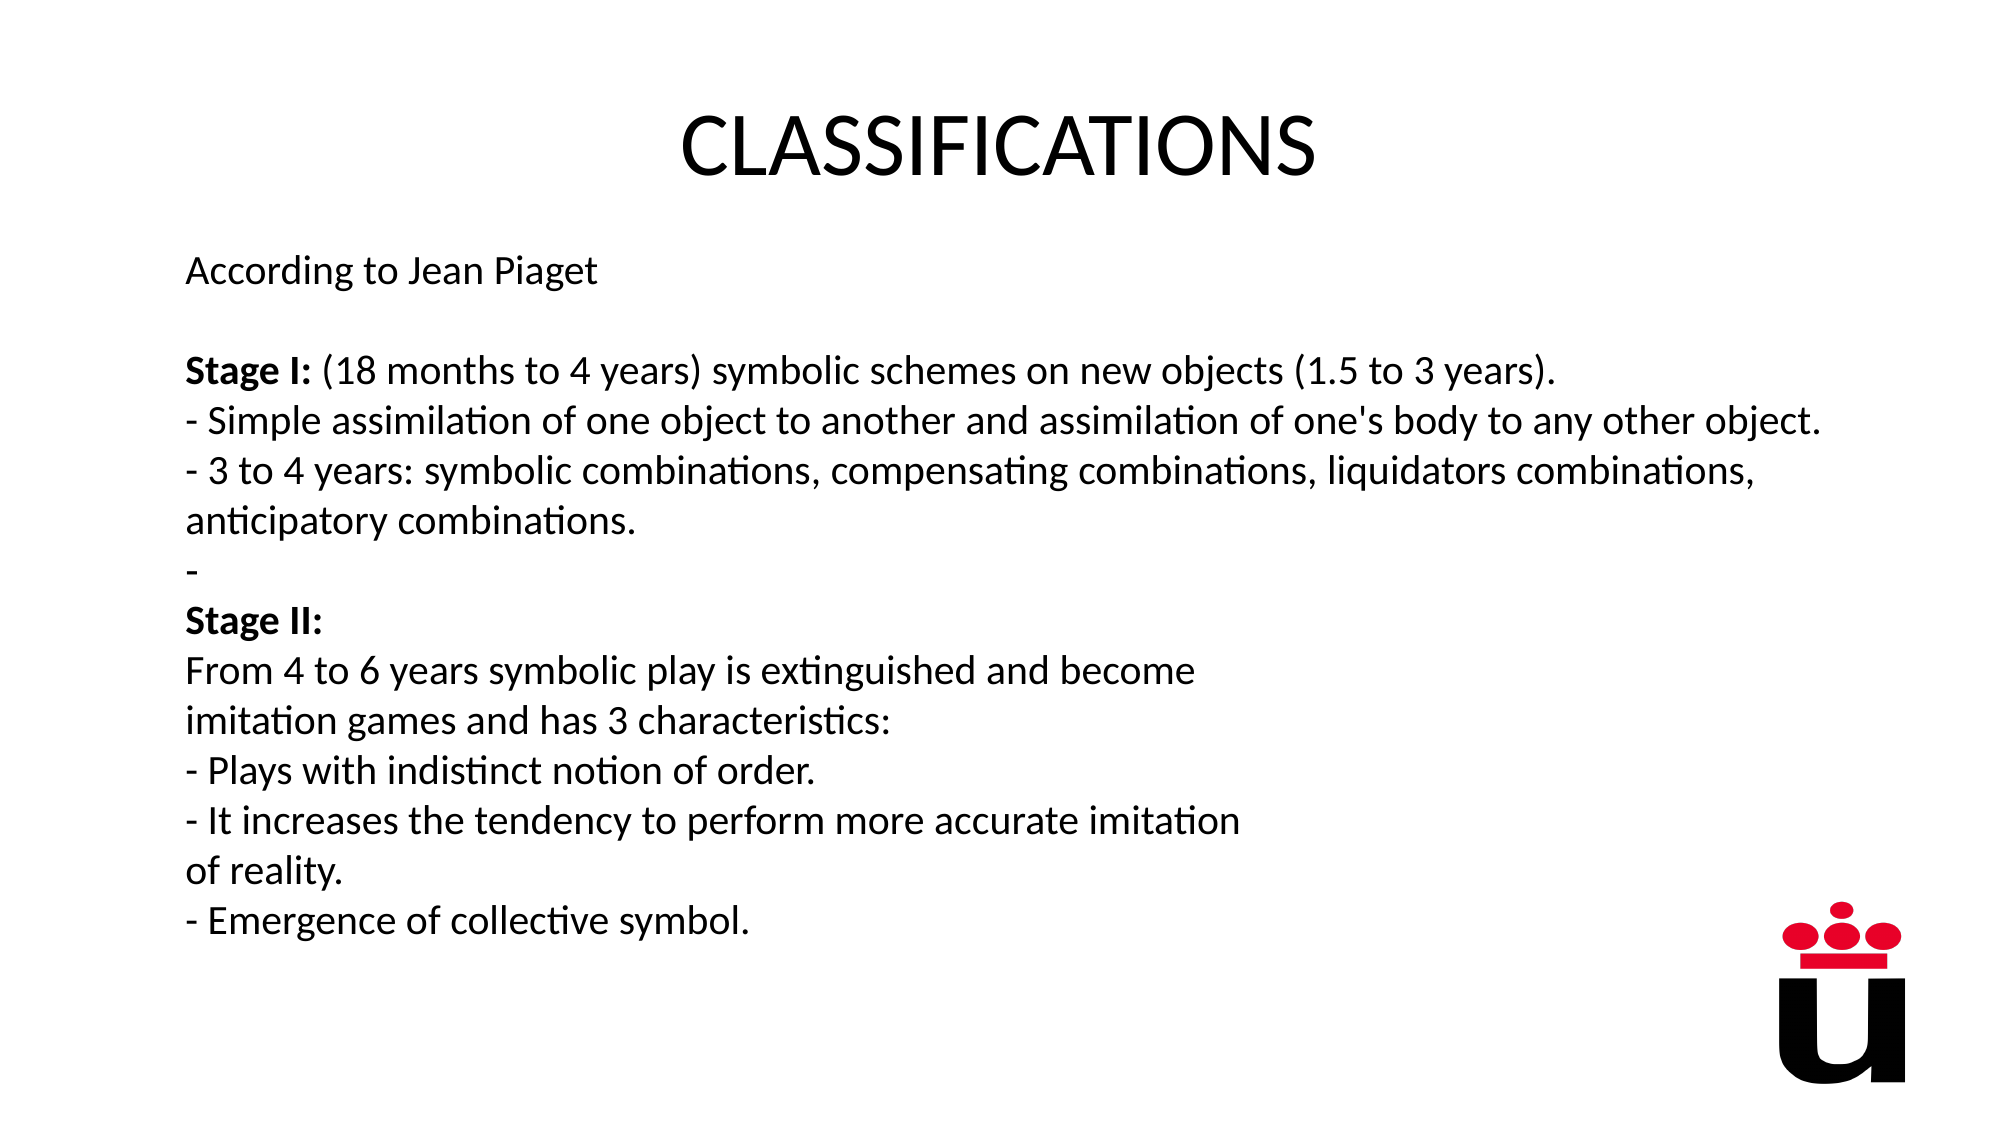

CLASSIFICATIONS
According to Jean Piaget
Stage I: (18 months to 4 years) symbolic schemes on new objects (1.5 to 3 years).
- Simple assimilation of one object to another and assimilation of one's body to any other object.
- 3 to 4 years: symbolic combinations, compensating combinations, liquidators combinations, anticipatory combinations.
Stage II:
From 4 to 6 years symbolic play is extinguished and become
imitation games and has 3 characteristics:
- Plays with indistinct notion of order.
- It increases the tendency to perform more accurate imitation
of reality.
- Emergence of collective symbol.